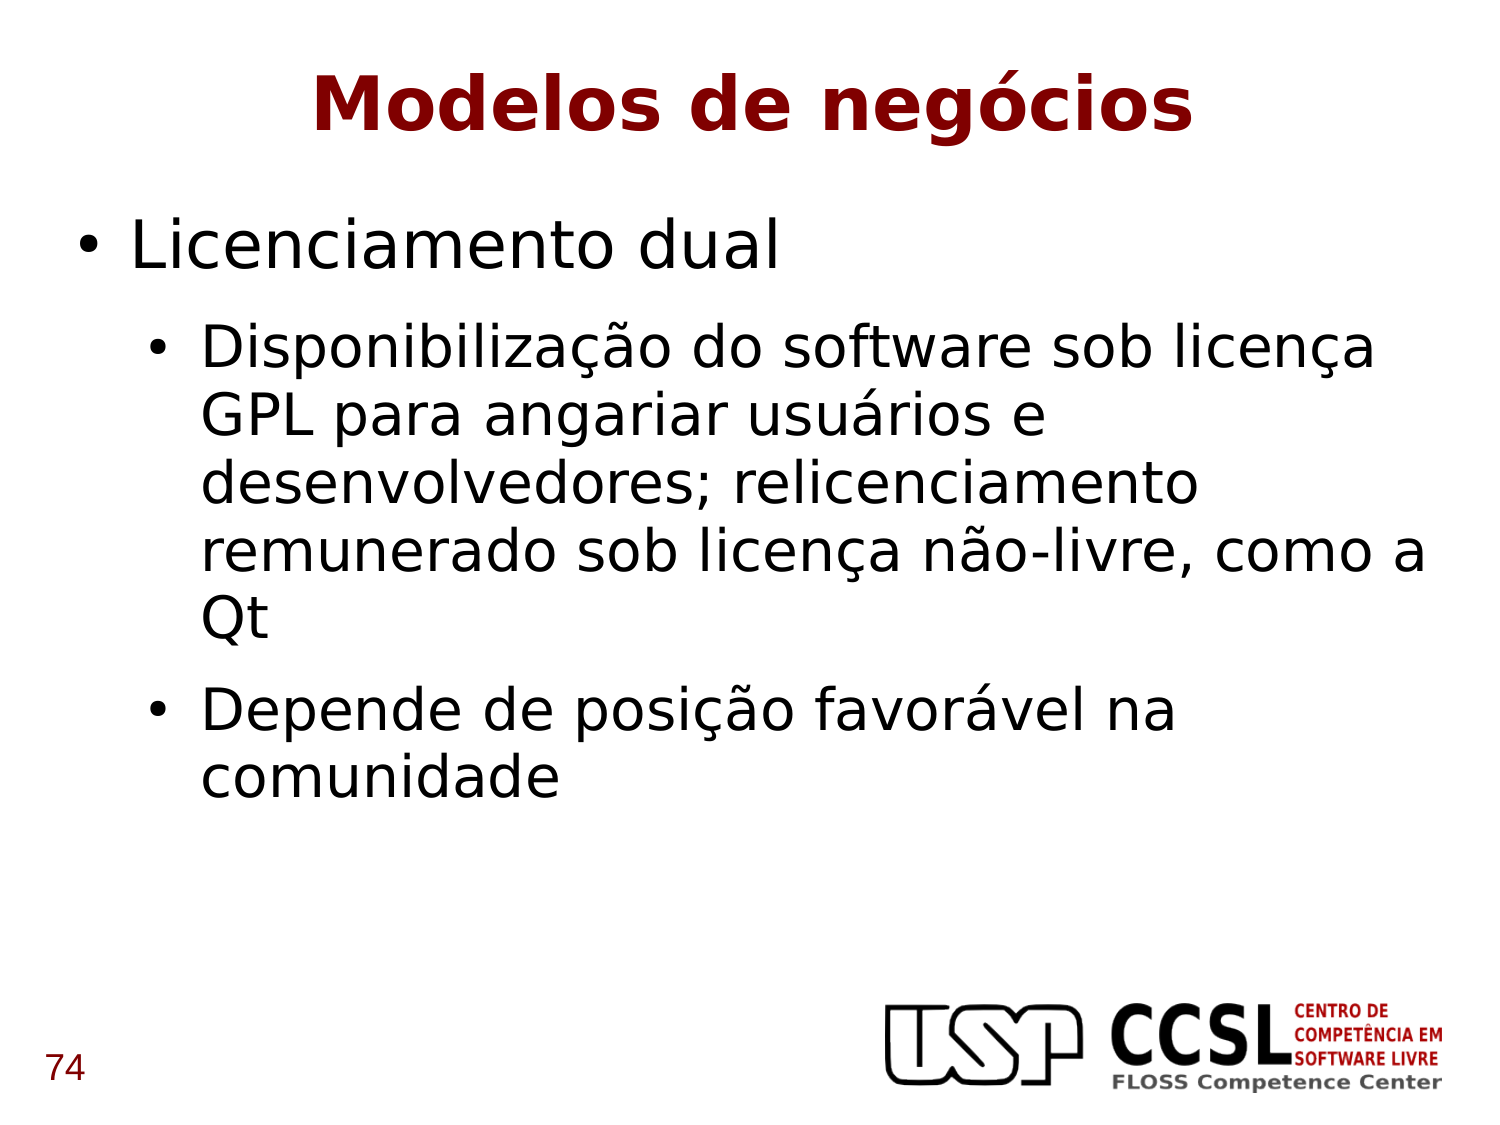

# Modelos de negócios
Licenciamento dual
Disponibilização do software sob licença GPL para angariar usuários e desenvolvedores; relicenciamento remunerado sob licença não-livre, como a Qt
Depende de posição favorável na comunidade